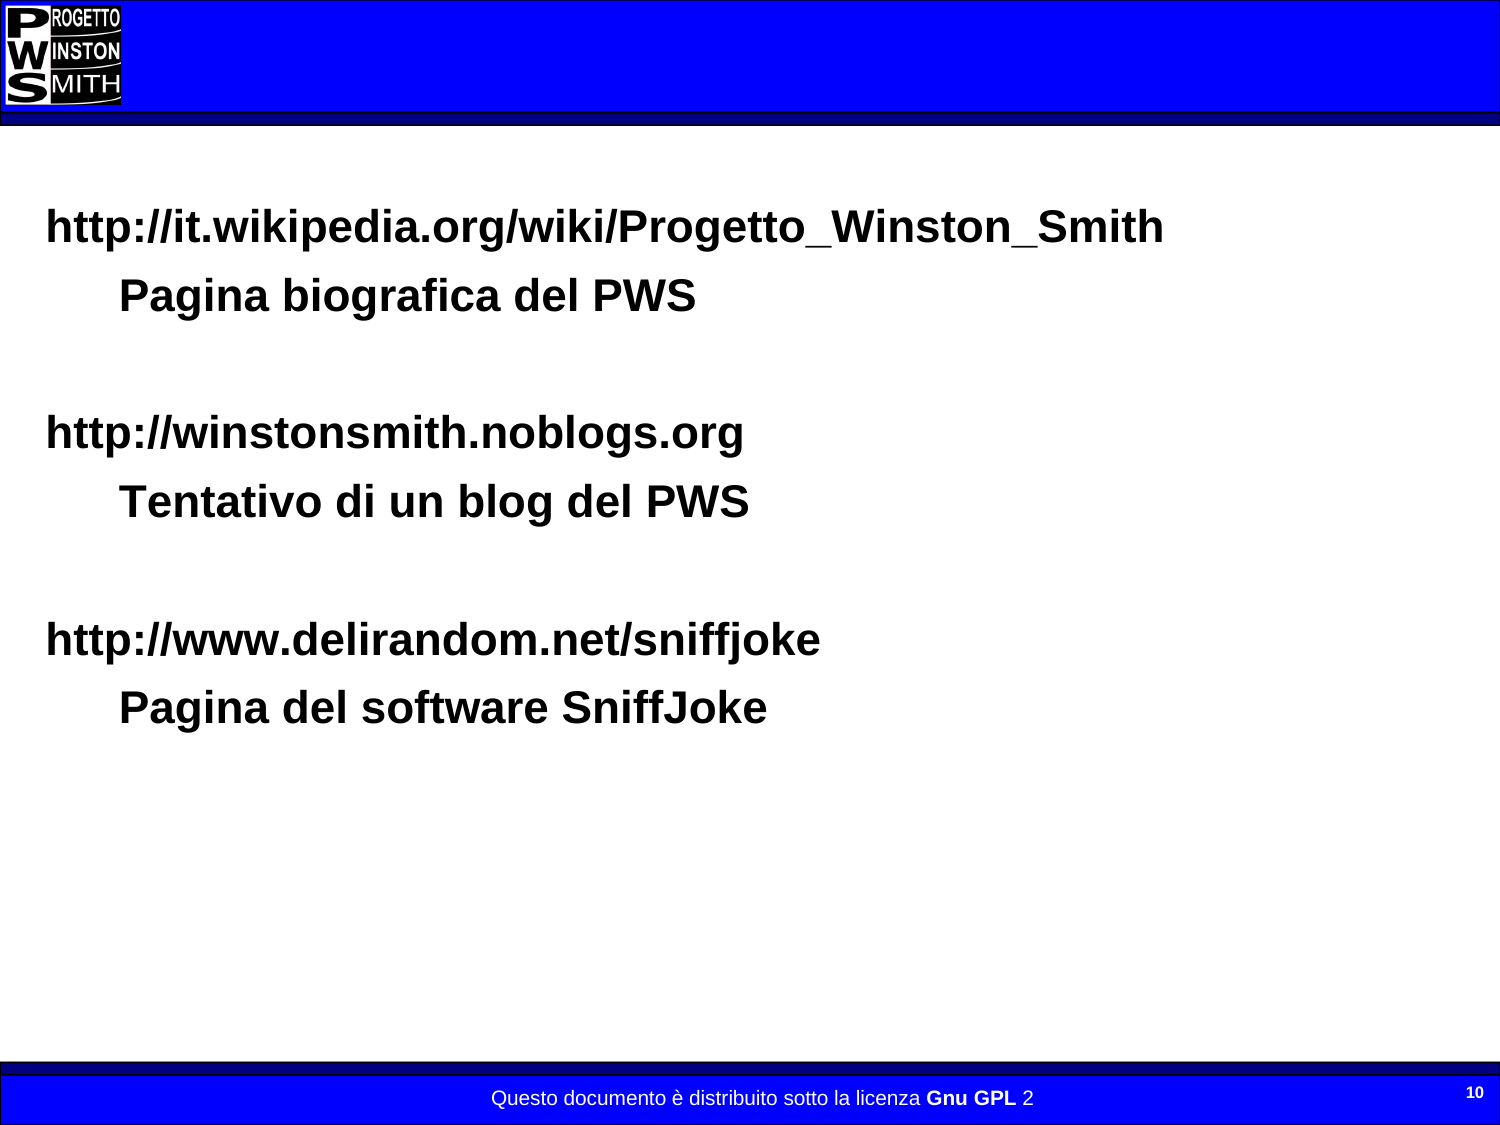

http://it.wikipedia.org/wiki/Progetto_Winston_Smith
	Pagina biografica del PWS
http://winstonsmith.noblogs.org
	Tentativo di un blog del PWS
http://www.delirandom.net/sniffjoke
	Pagina del software SniffJoke